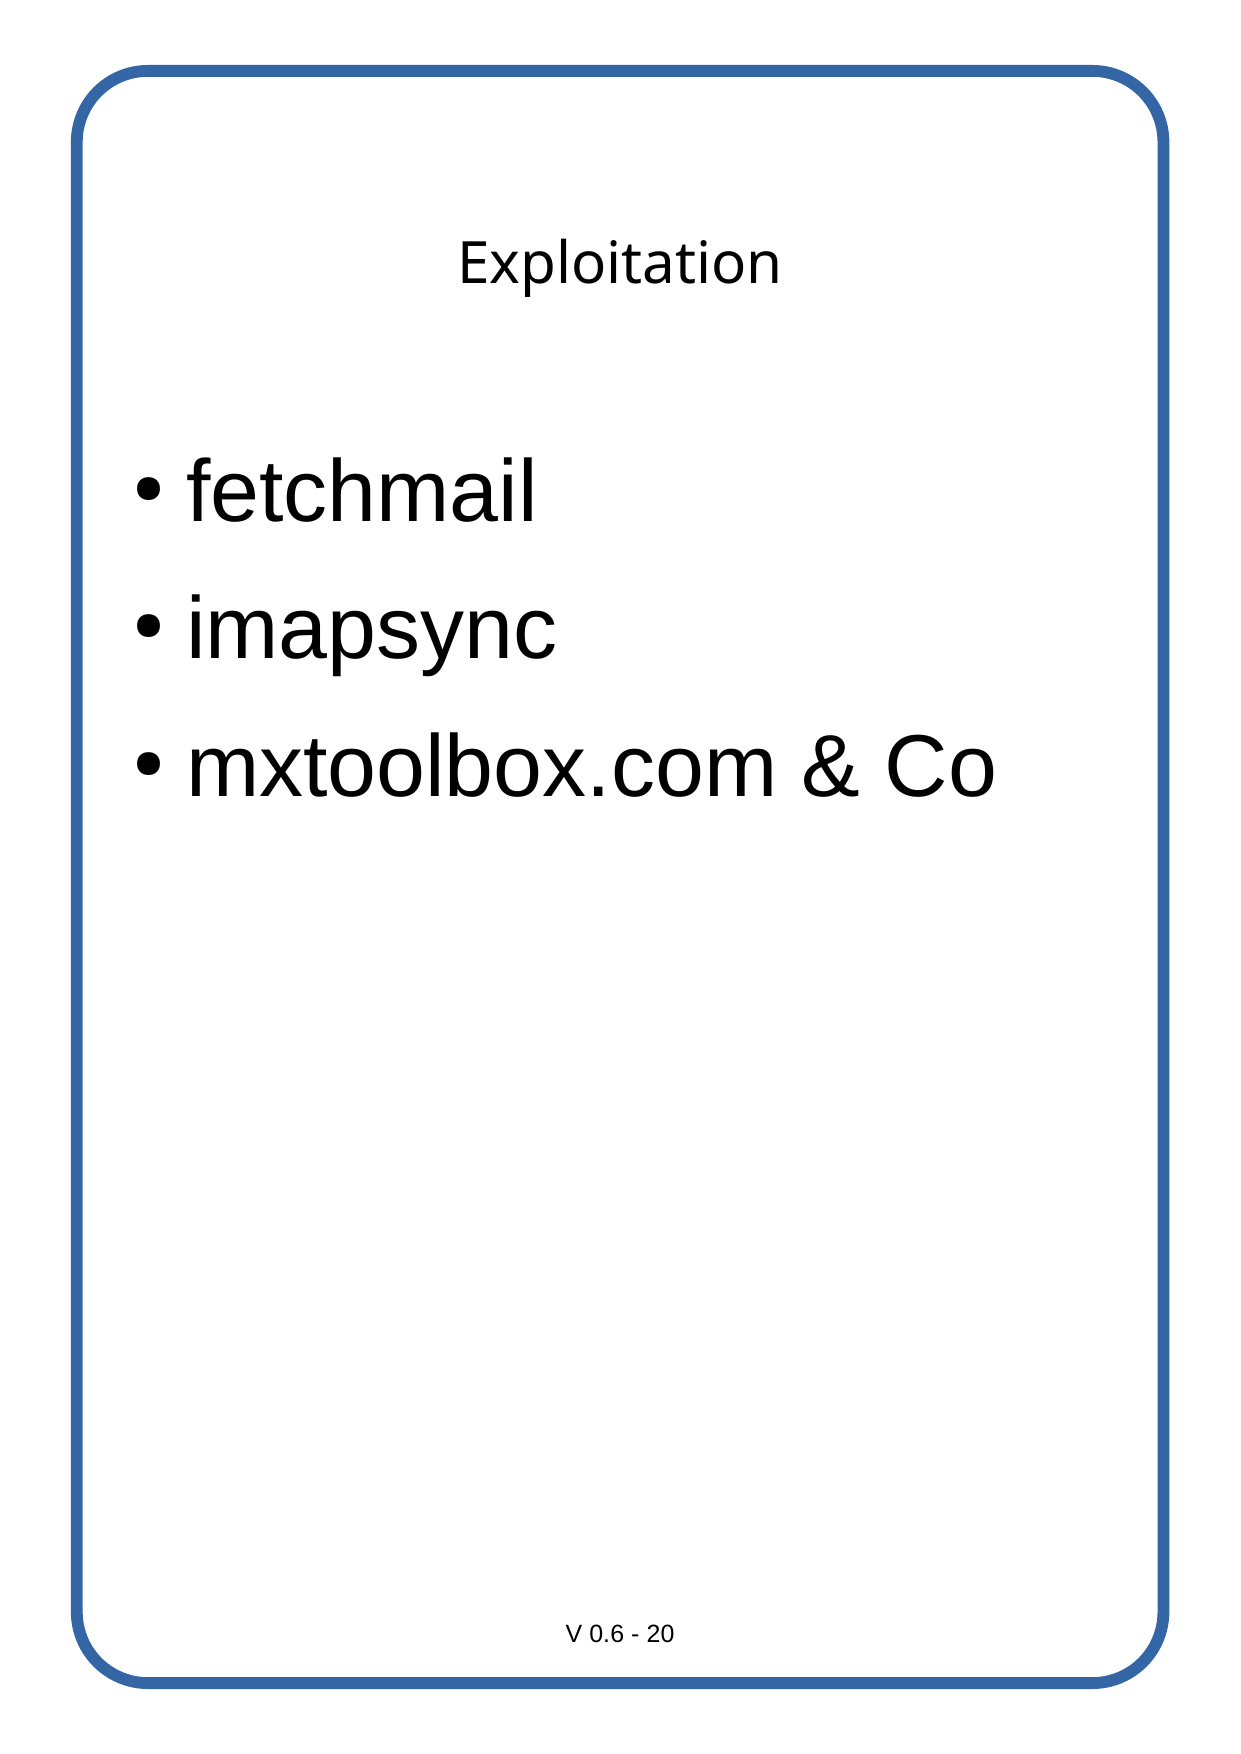

# Exploitation
fetchmail
imapsync
mxtoolbox.com & Co